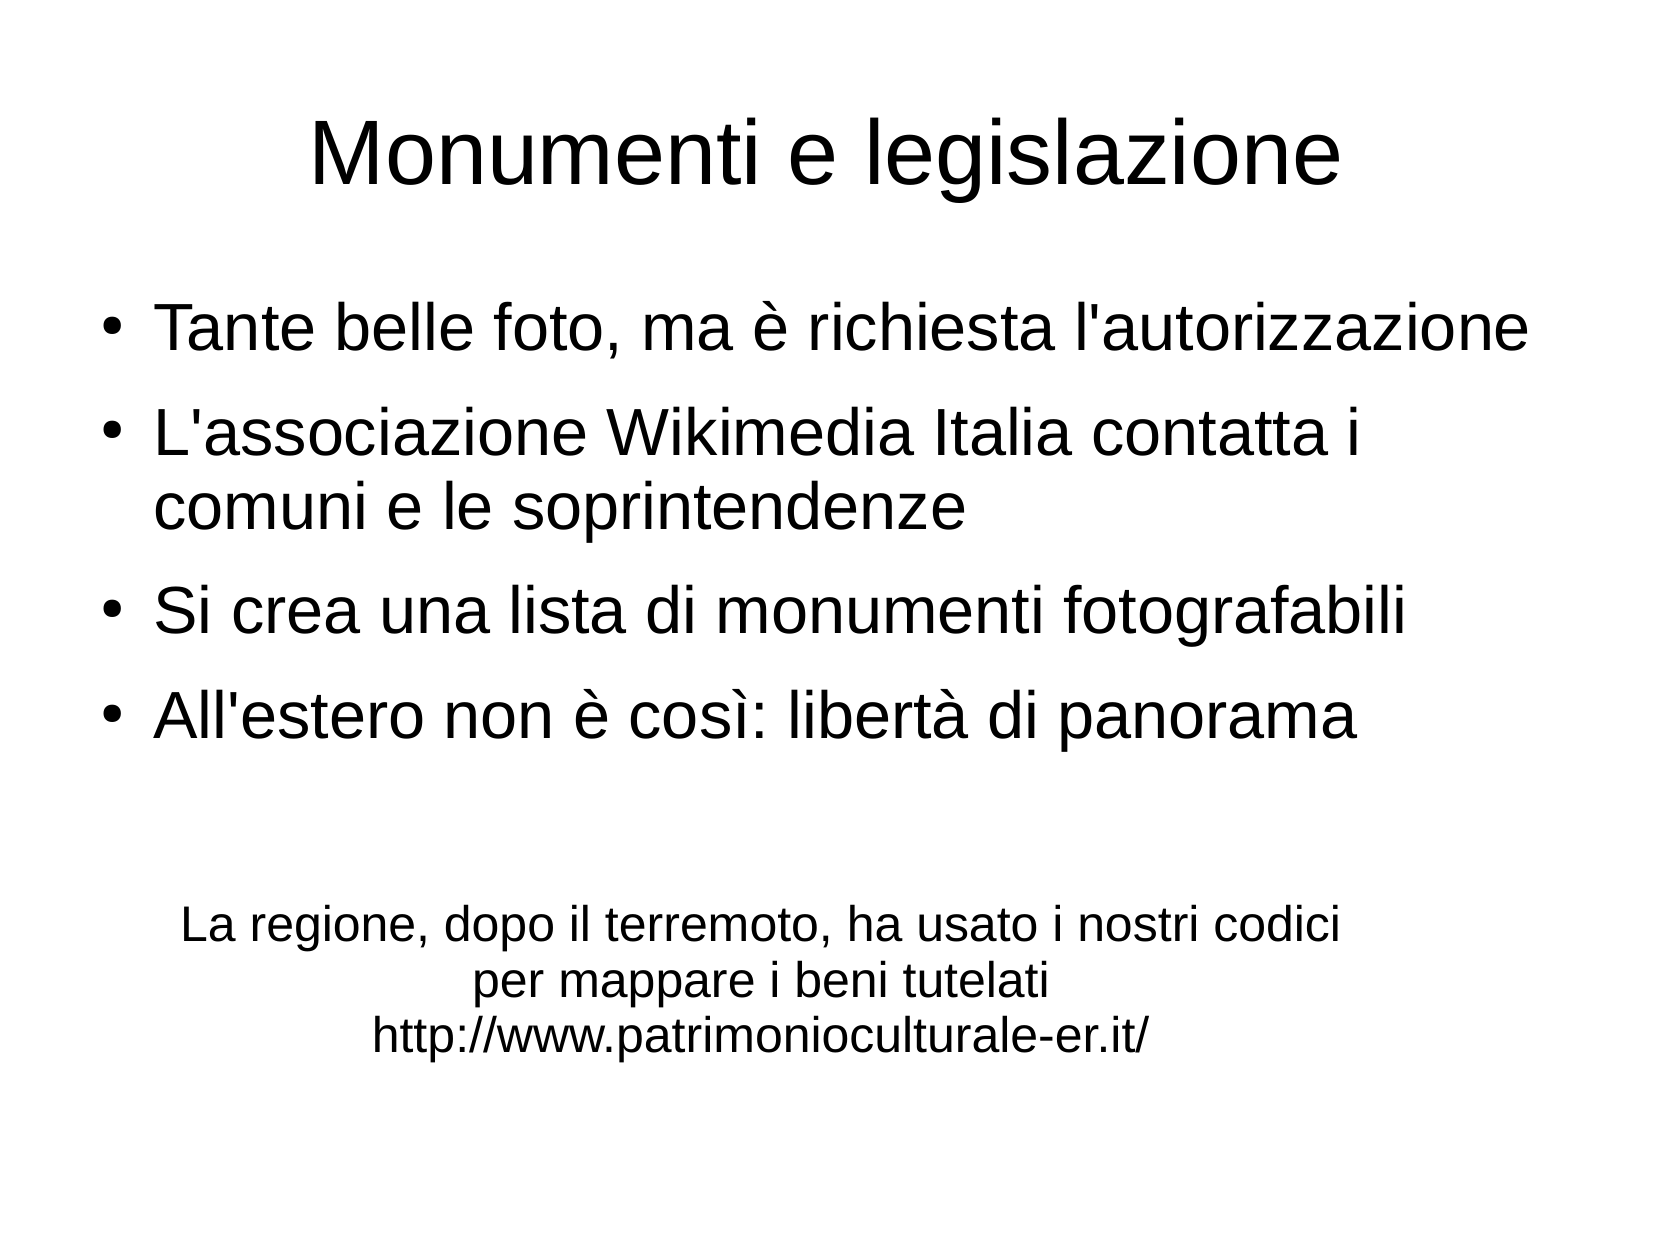

# Monumenti e legislazione
Tante belle foto, ma è richiesta l'autorizzazione
L'associazione Wikimedia Italia contatta i comuni e le soprintendenze
Si crea una lista di monumenti fotografabili
All'estero non è così: libertà di panorama
La regione, dopo il terremoto, ha usato i nostri codici per mappare i beni tutelati http://www.patrimonioculturale-er.it/